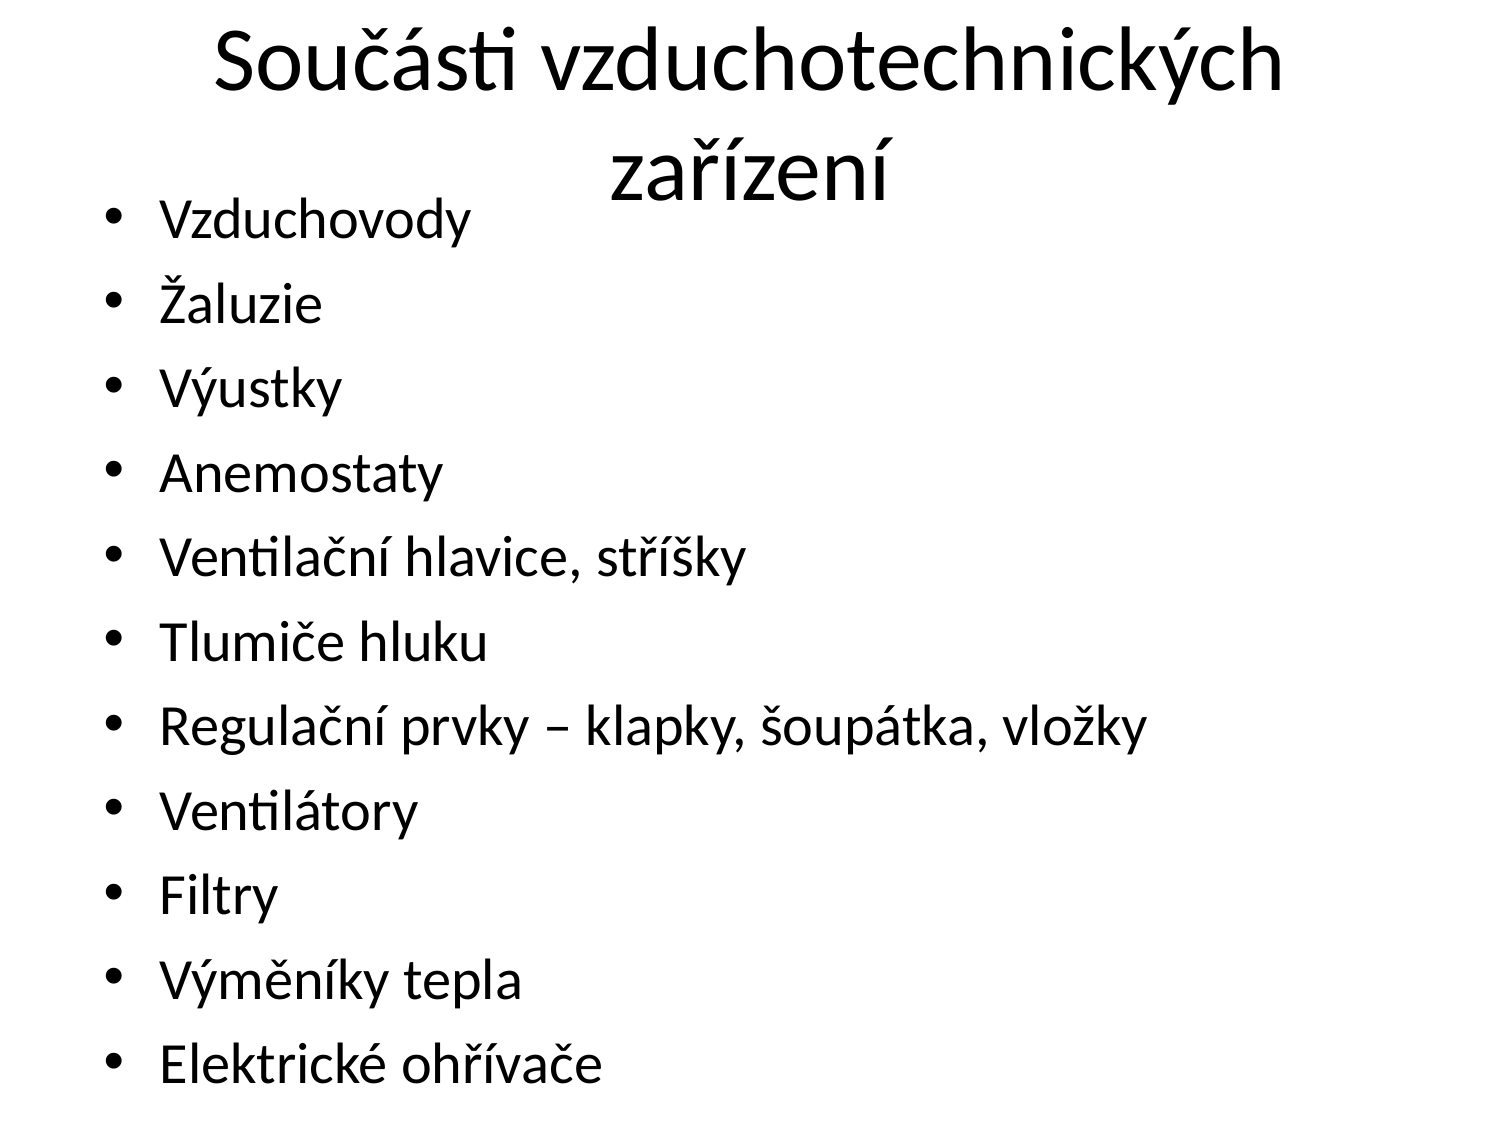

# Součásti vzduchotechnických zařízení
Vzduchovody
Žaluzie
Výustky
Anemostaty
Ventilační hlavice, stříšky
Tlumiče hluku
Regulační prvky – klapky, šoupátka, vložky
Ventilátory
Filtry
Výměníky tepla
Elektrické ohřívače